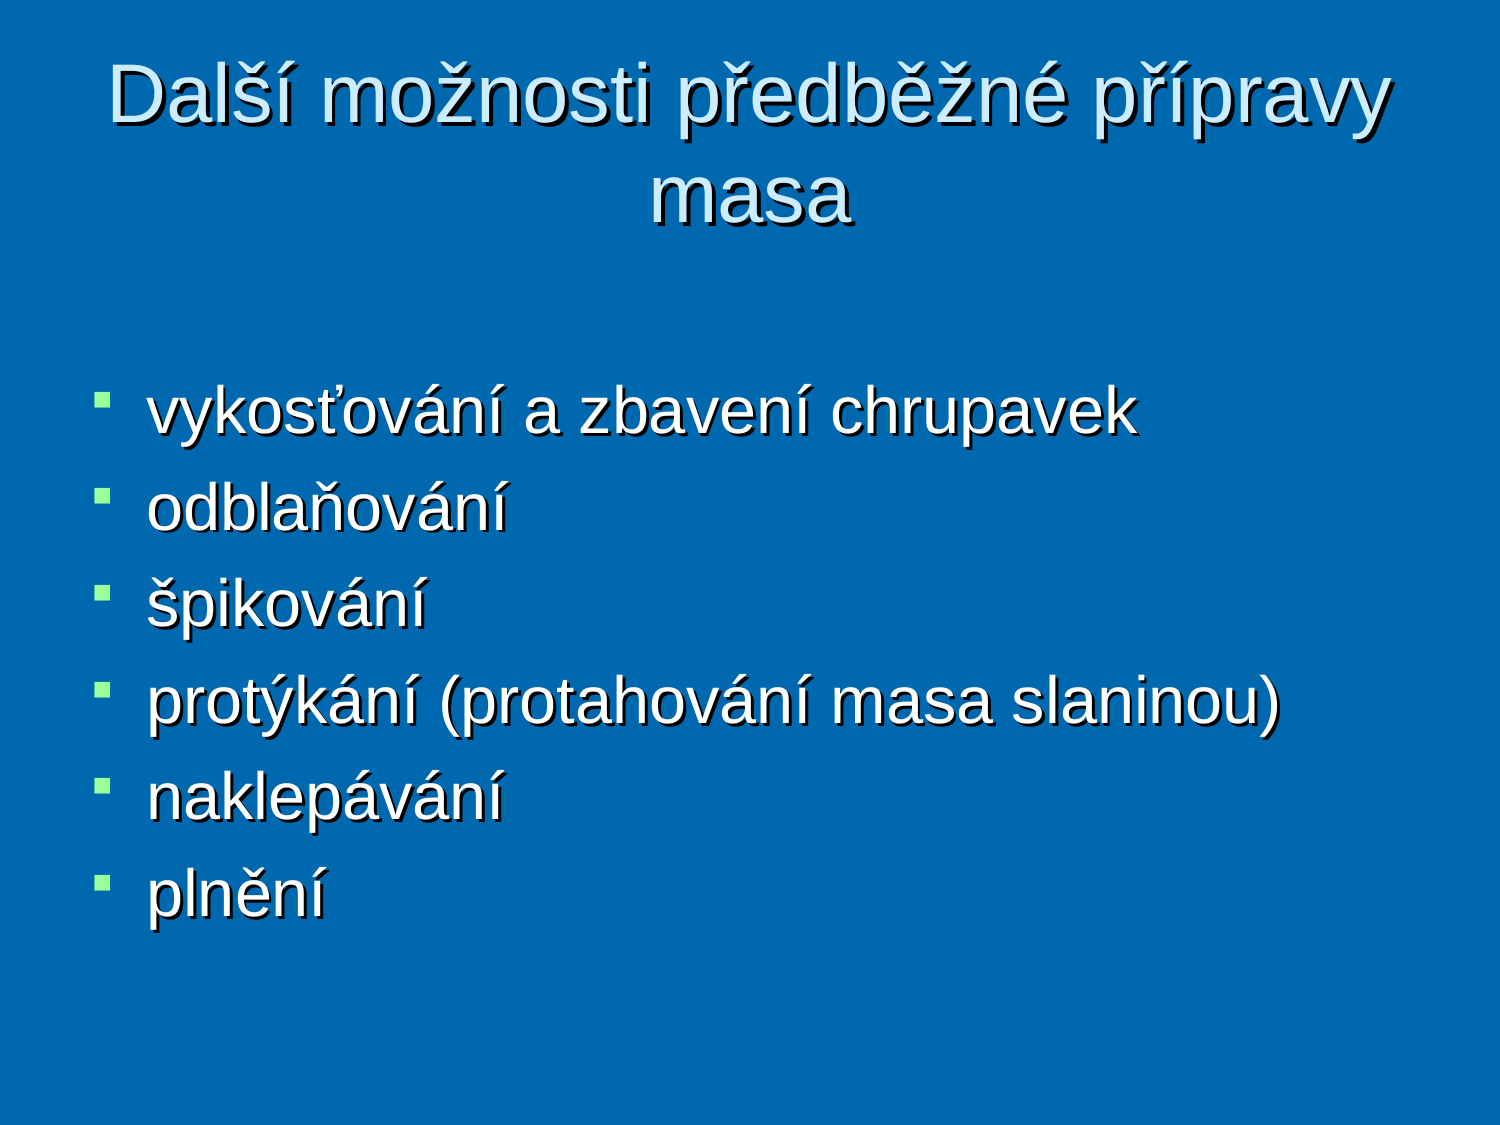

# Další možnosti předběžné přípravy masa
vykosťování a zbavení chrupavek
odblaňování
špikování
protýkání (protahování masa slaninou)
naklepávání
plnění